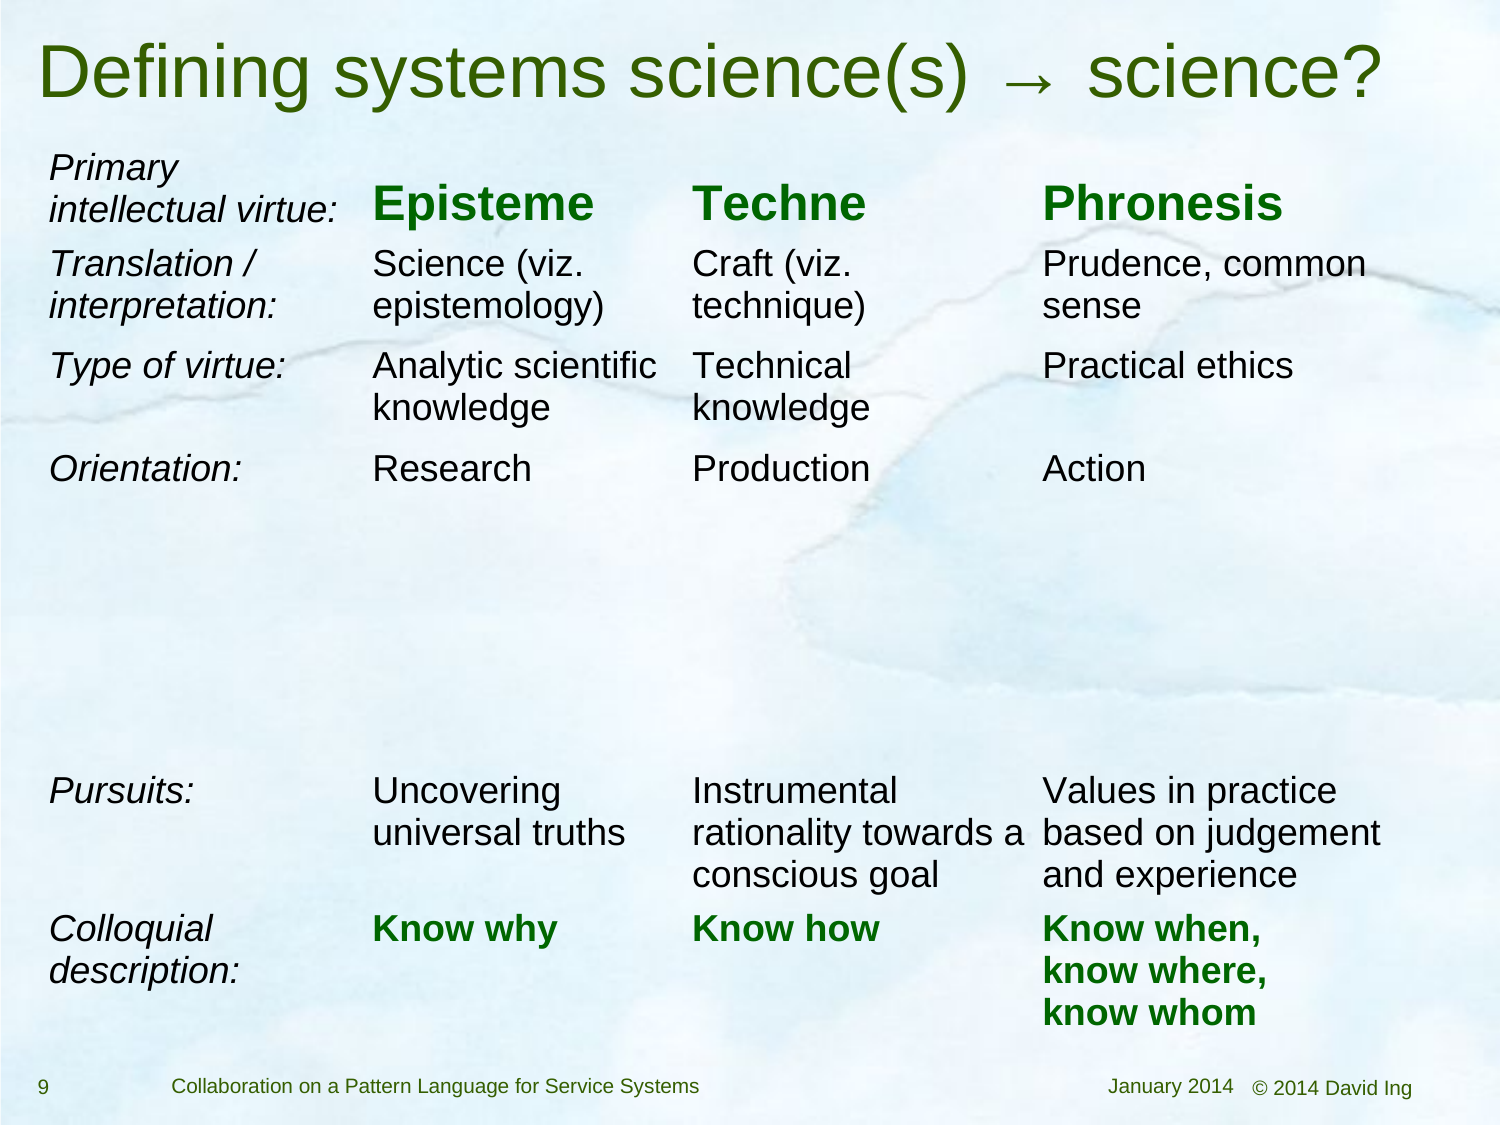

# Defining systems science(s) → science?
| Primary intellectual virtue: | Episteme | Techne | Phronesis |
| --- | --- | --- | --- |
| Translation / interpretation: | Science (viz. epistemology) | Craft (viz. technique) | Prudence, common sense |
| Type of virtue: | Analytic scientific knowledge | Technical knowledge | Practical ethics |
| Orientation: | Research | Production | Action |
| | | | |
| | | | |
| | | | |
| Pursuits: | Uncovering universal truths | Instrumental rationality towards a conscious goal | Values in practice based on judgement and experience |
| Colloquial description: | Know why | Know how | Know when, know where, know whom |
Collaboration on a Pattern Language for Service Systems
January 2014
9